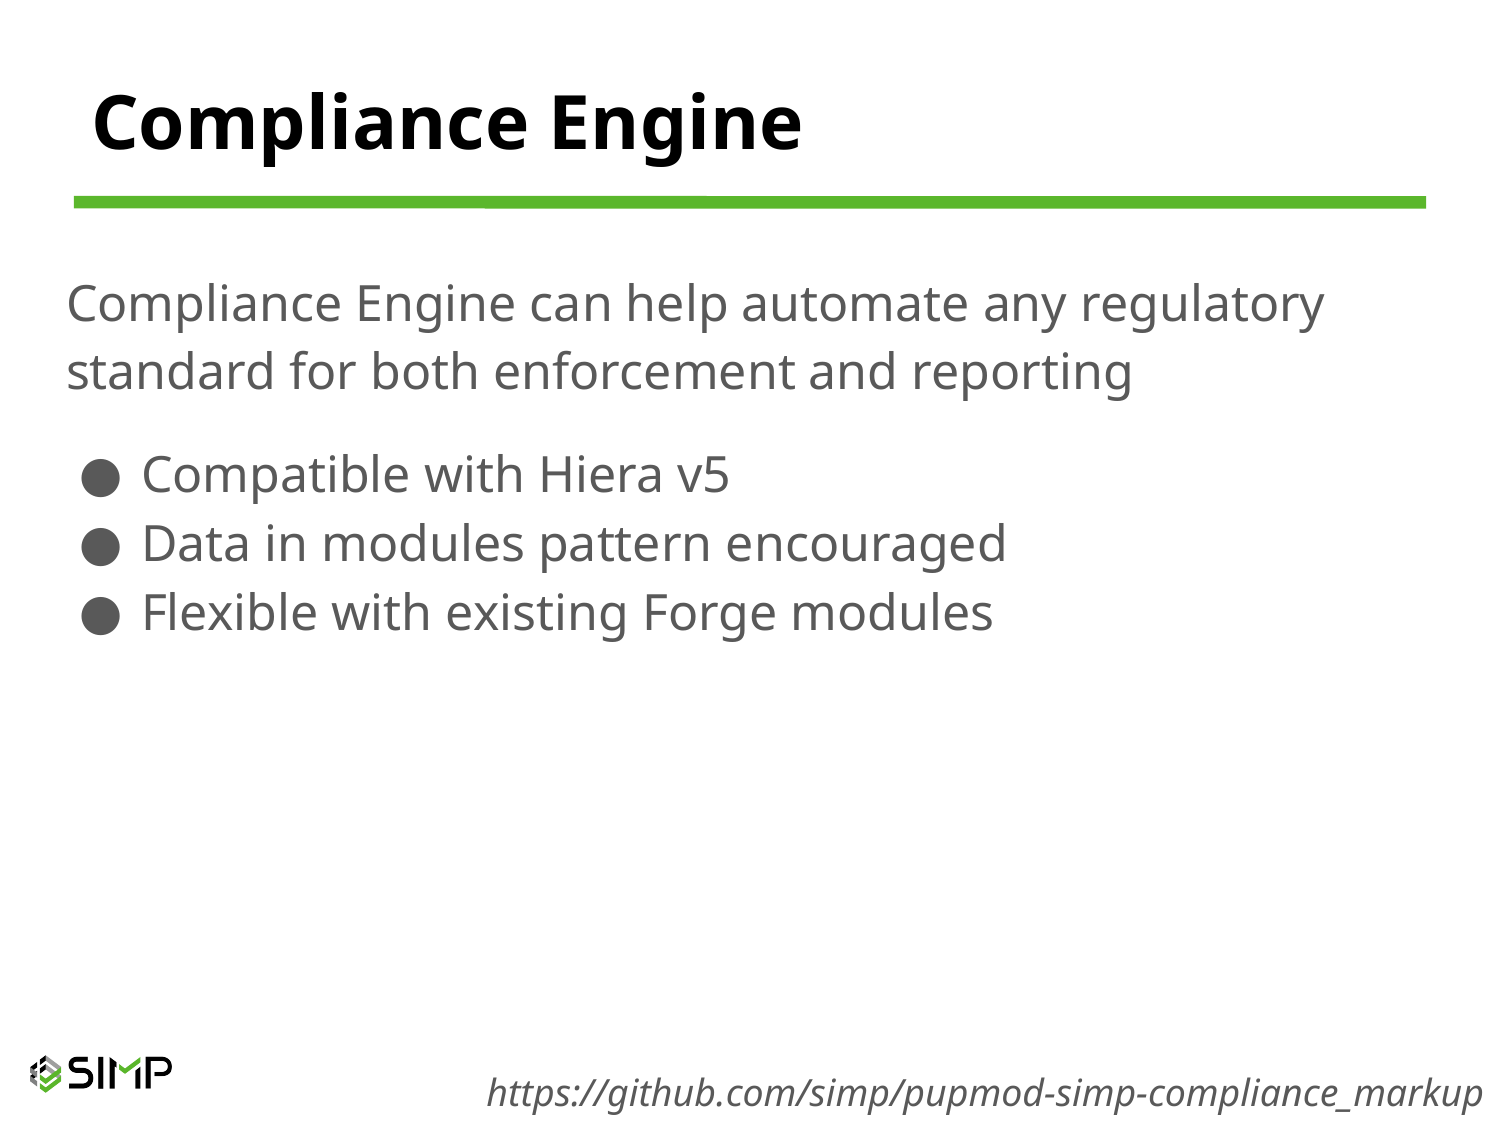

# Compliance Engine
Compliance Engine can help automate any regulatory standard for both enforcement and reporting
Compatible with Hiera v5
Data in modules pattern encouraged
Flexible with existing Forge modules
https://github.com/simp/pupmod-simp-compliance_markup